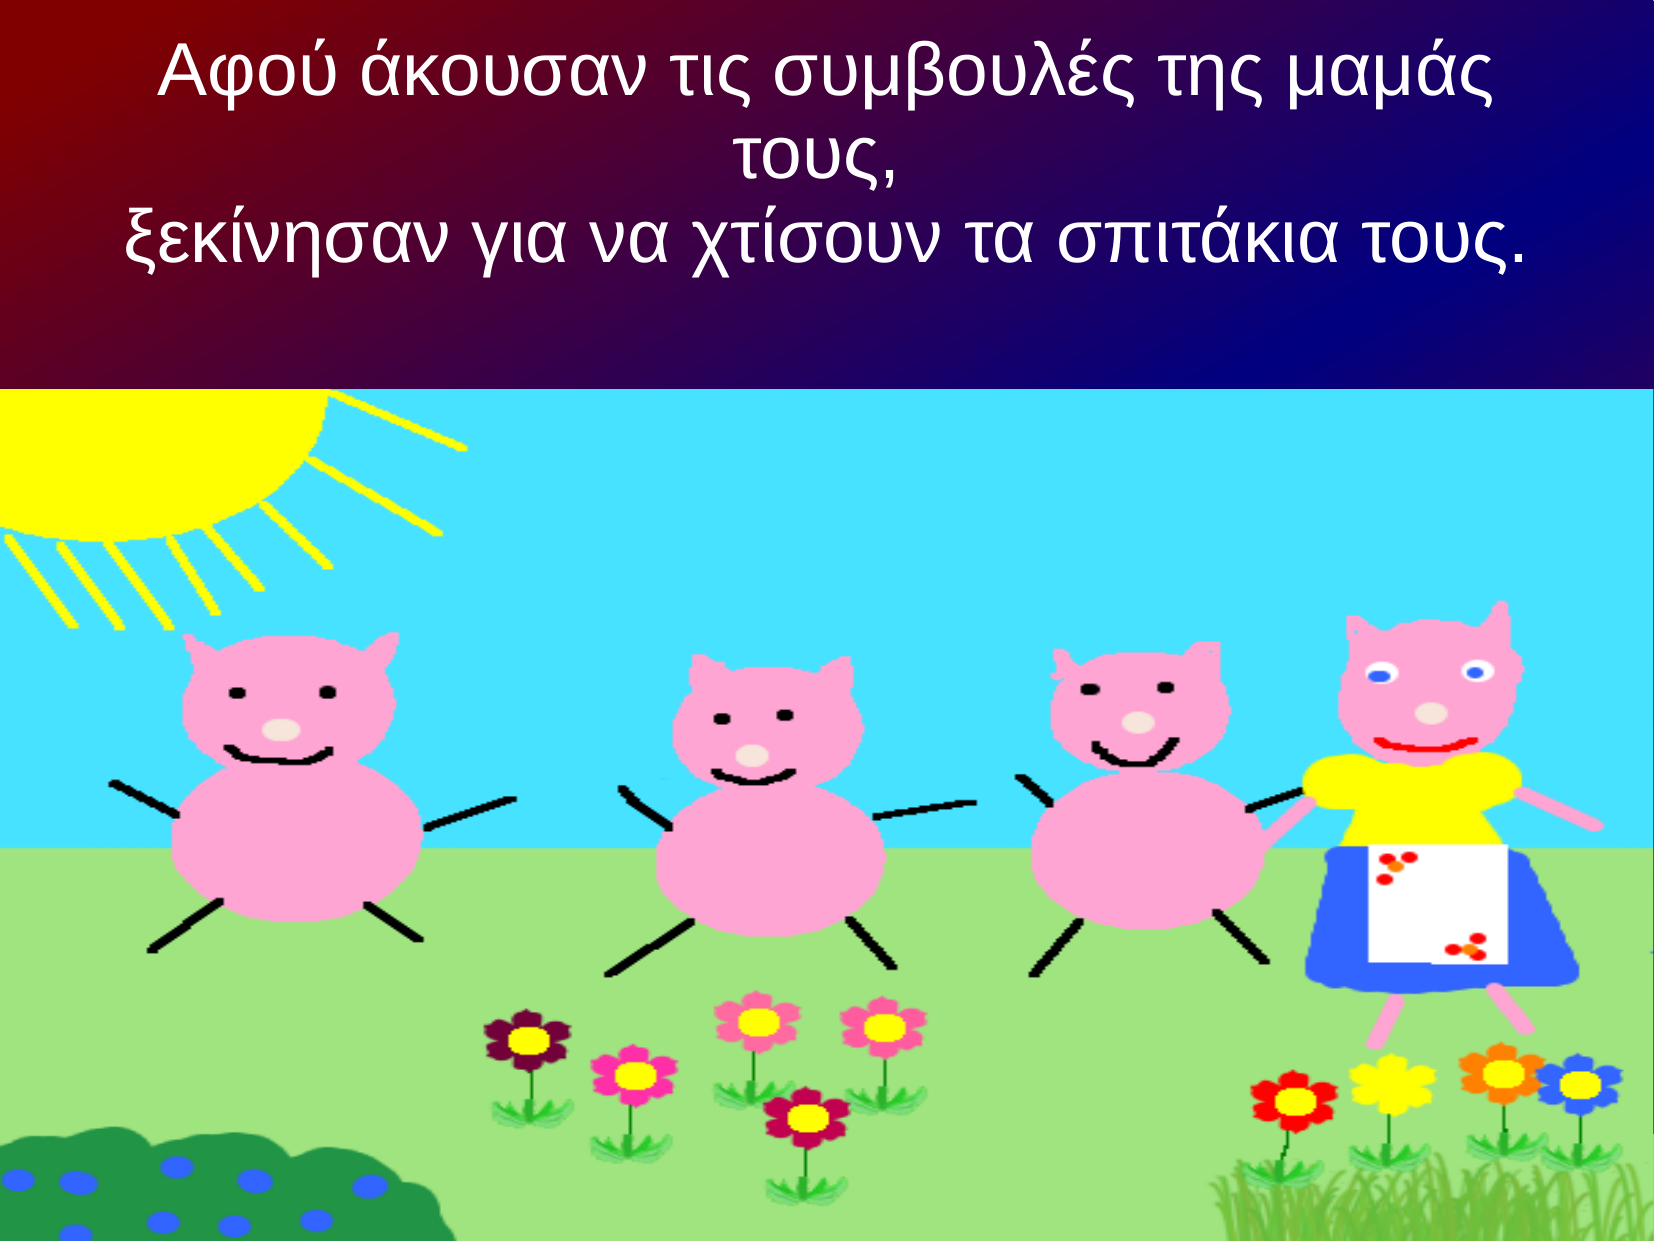

# Αφού άκουσαν τις συμβουλές της μαμάς τους, ξεκίνησαν για να χτίσουν τα σπιτάκια τους.